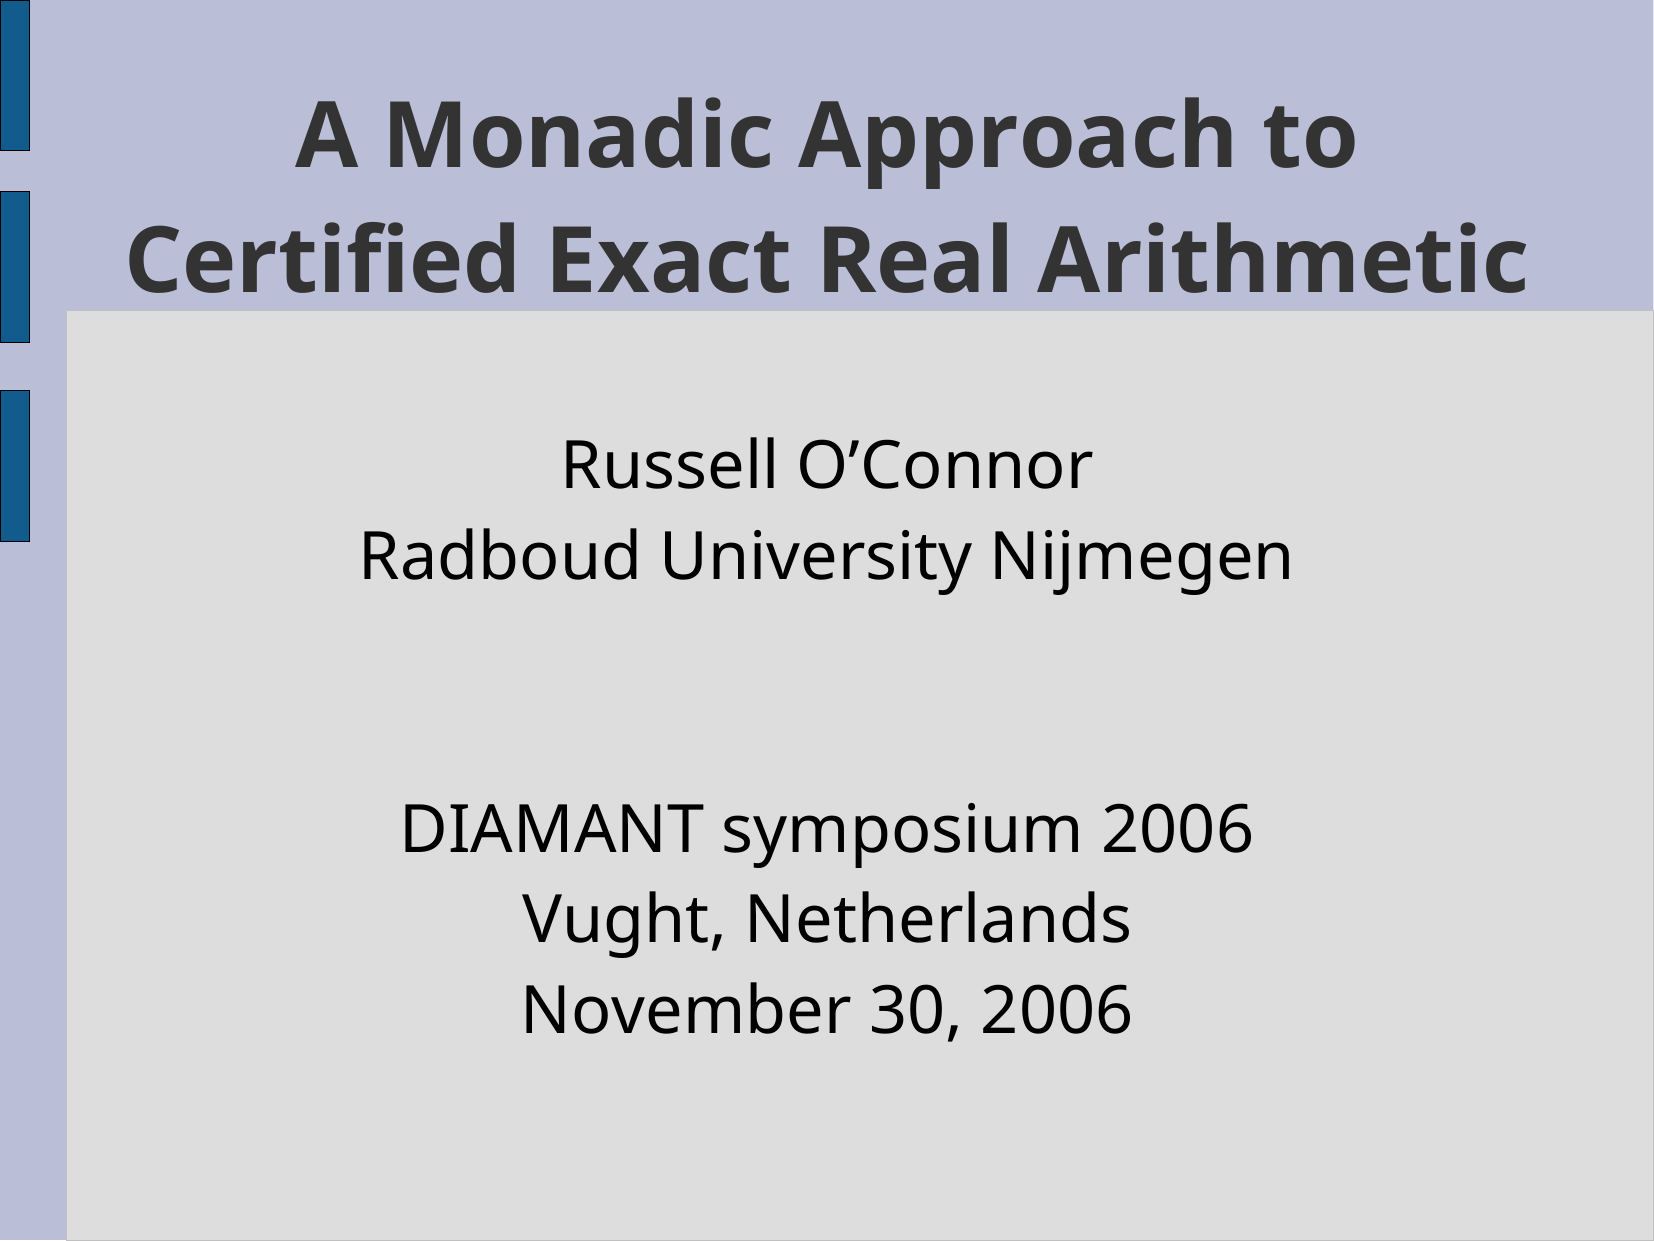

# A Monadic Approach to Certified Exact Real Arithmetic
Russell O’Connor
Radboud University Nijmegen
DIAMANT symposium 2006
Vught, Netherlands
November 30, 2006